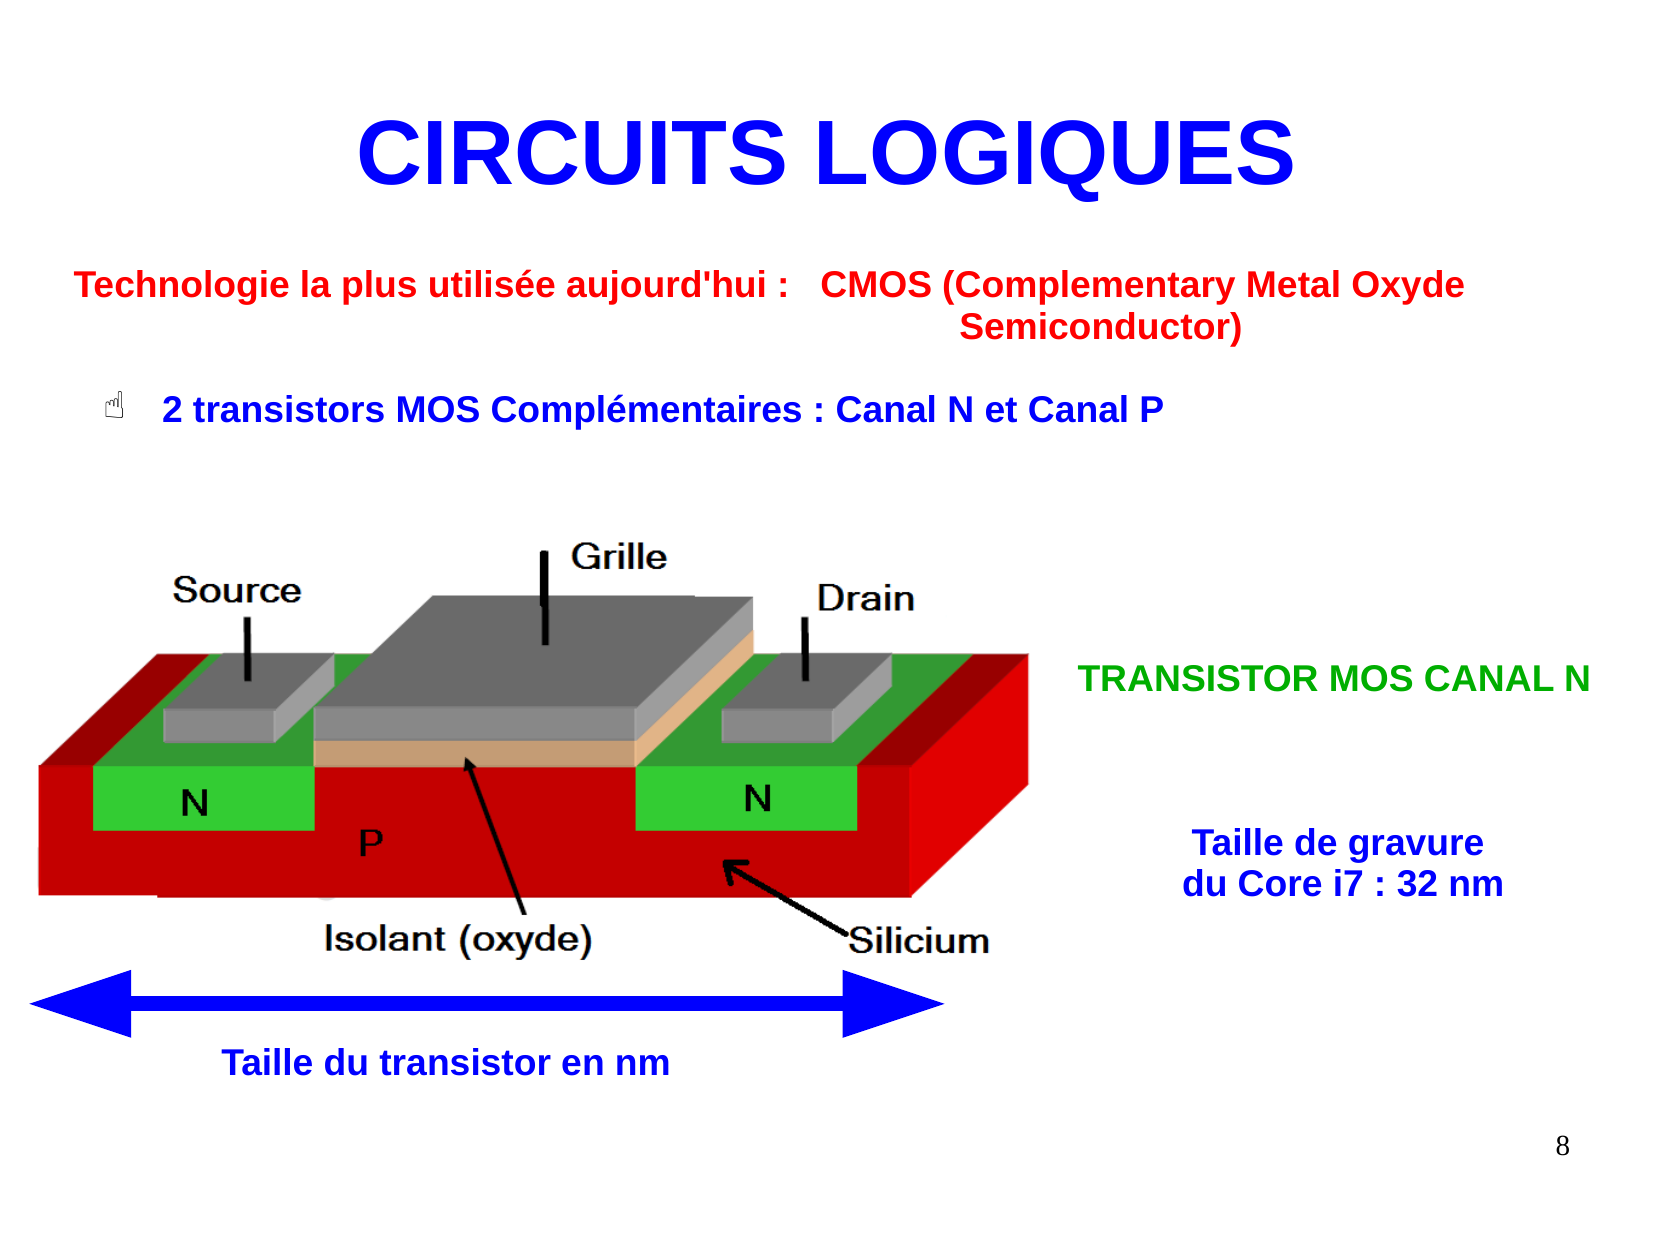

# CIRCUITS LOGIQUES
Technologie la plus utilisée aujourd'hui : CMOS (Complementary Metal Oxyde
											 	Semiconductor)
2 transistors MOS Complémentaires : Canal N et Canal P
TRANSISTOR MOS CANAL N
Taille de gravure
du Core i7 : 32 nm
Taille du transistor en nm
8